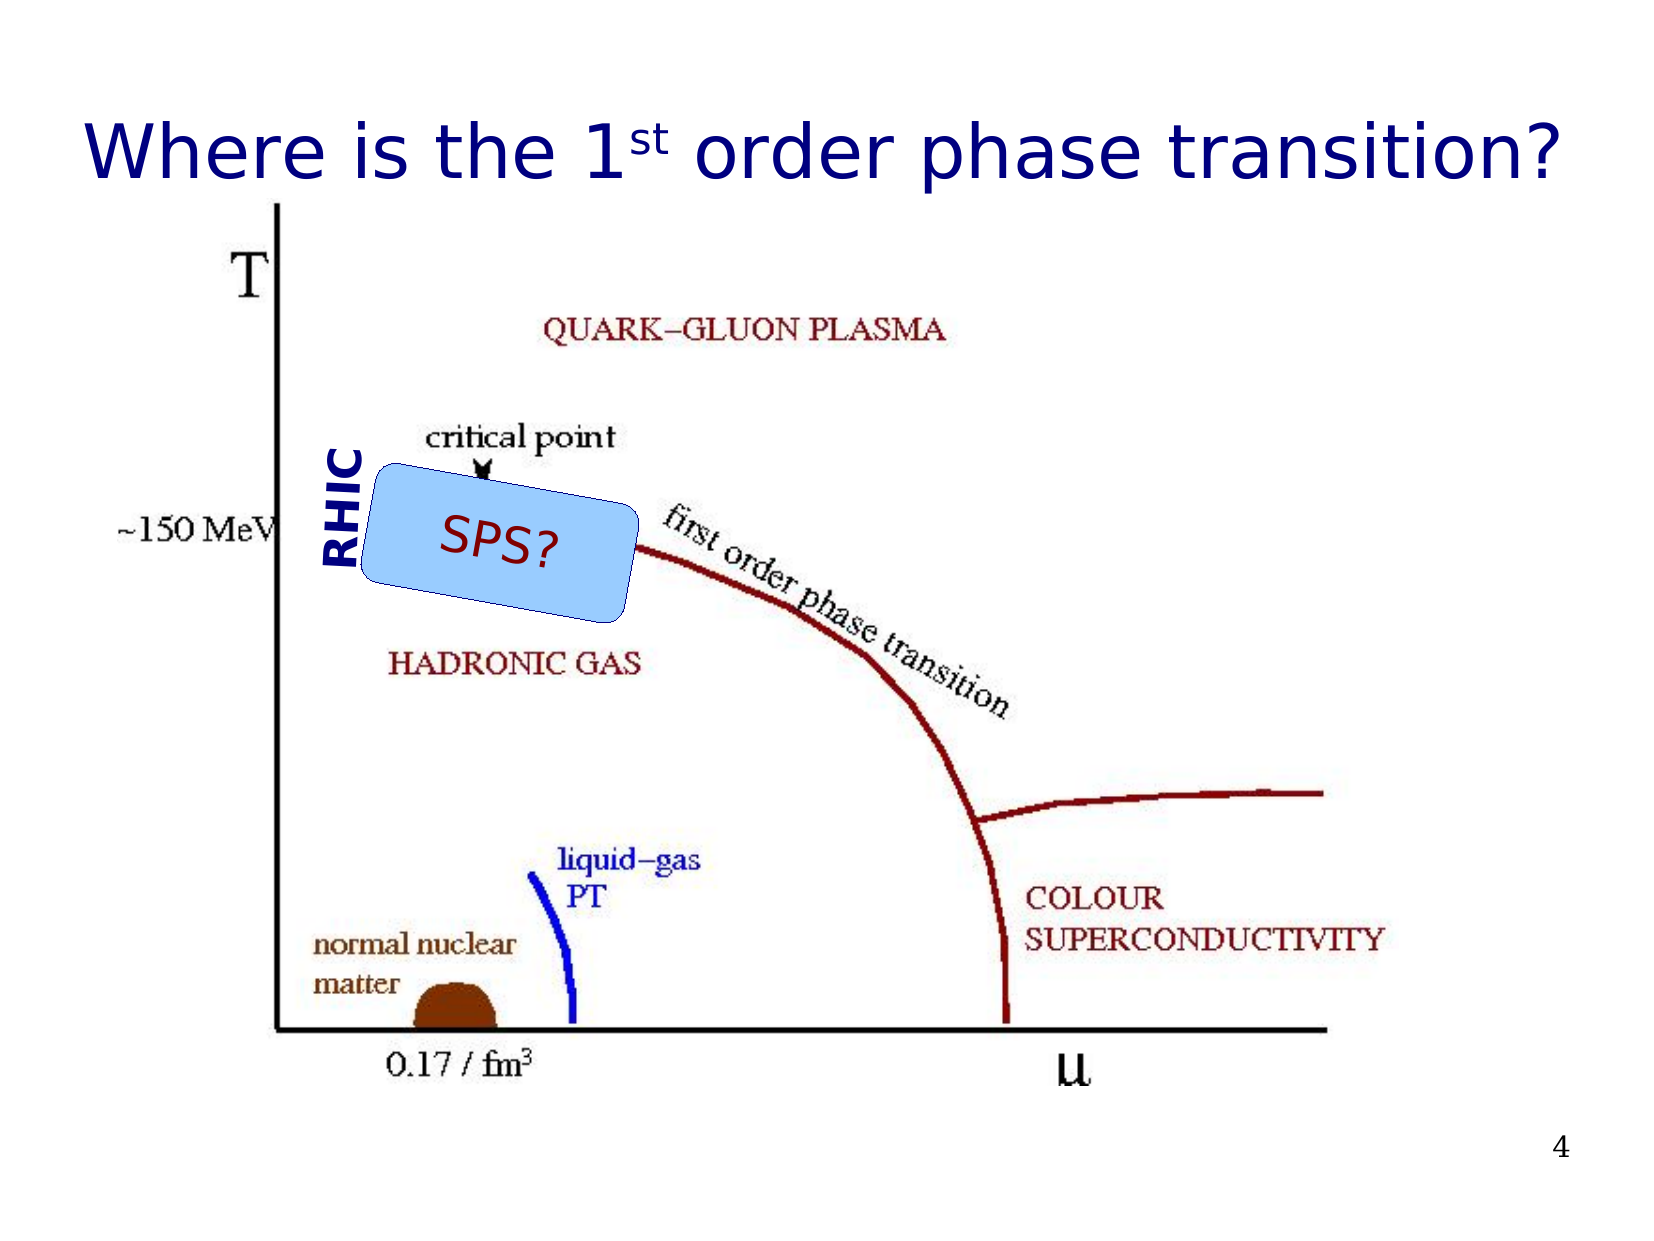

# Where is the 1st order phase transition?
RHIC
SPS?
4